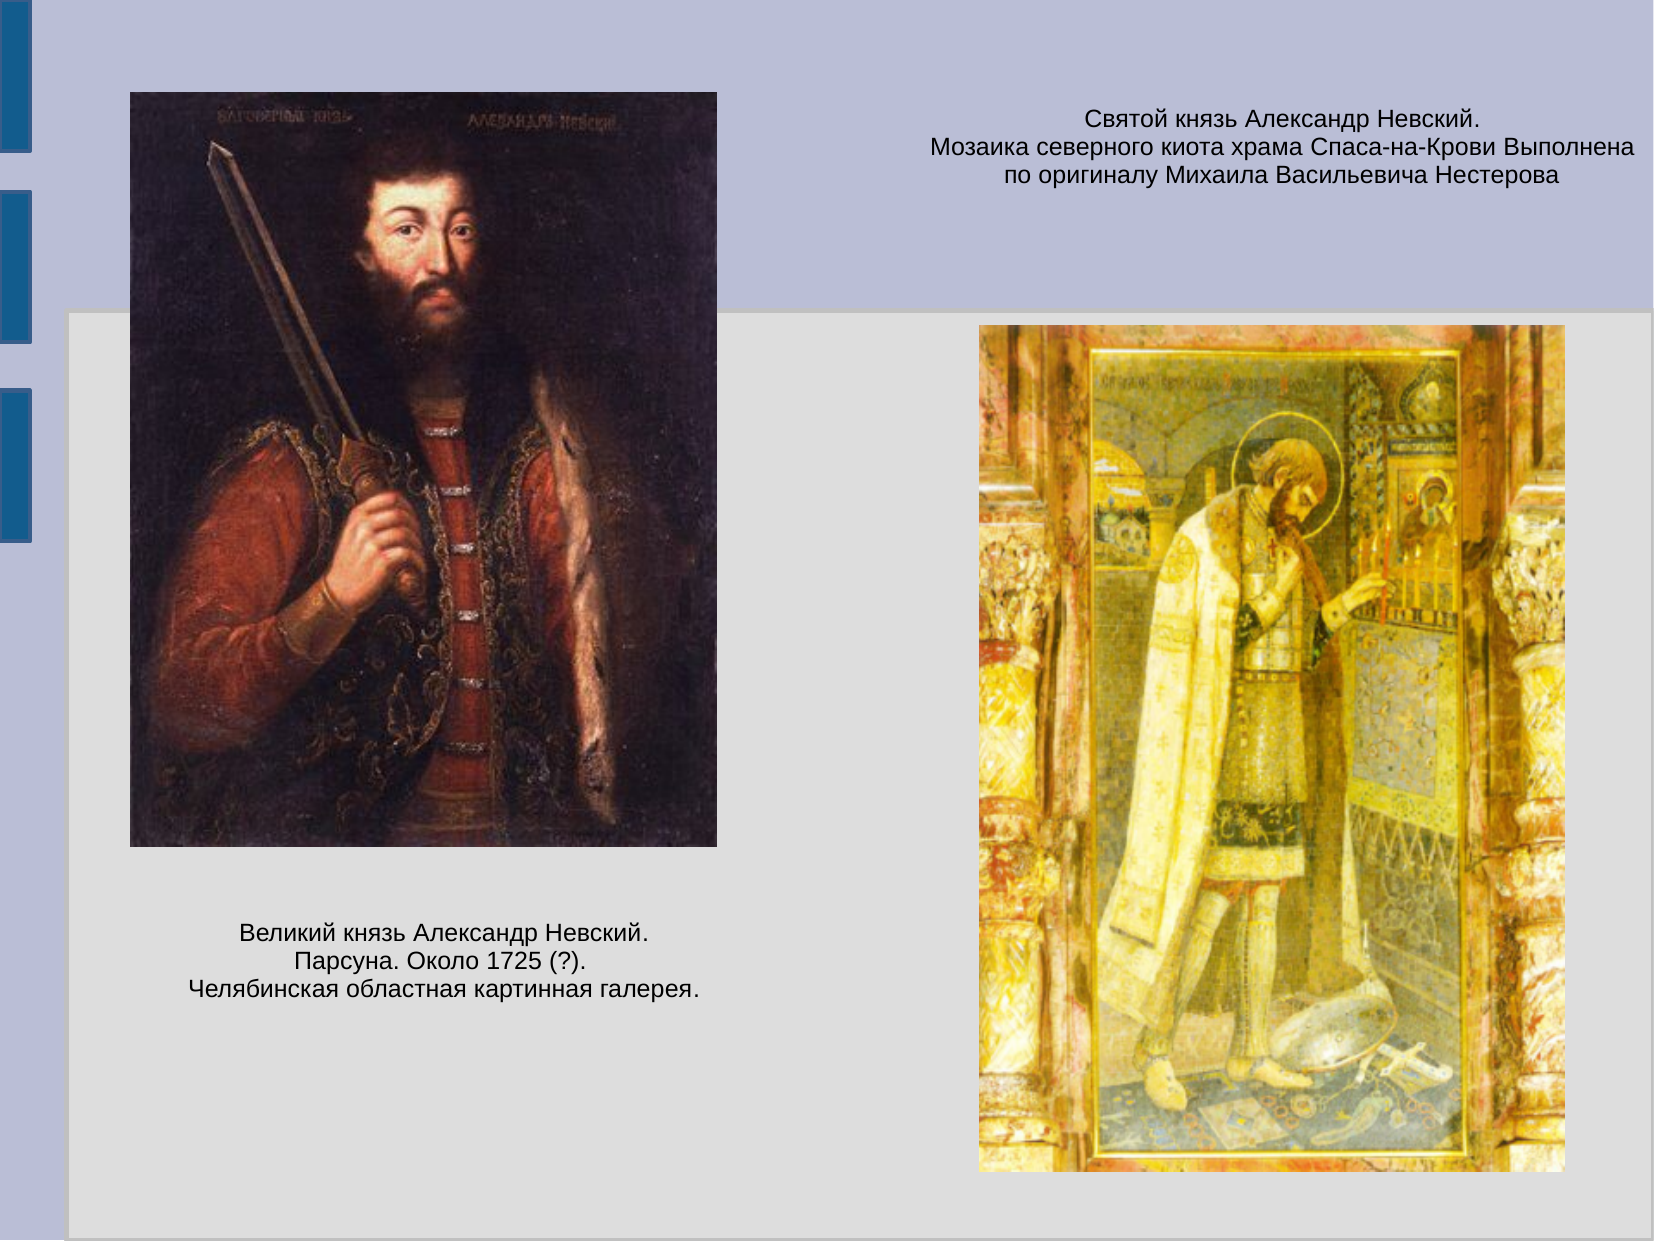

Святой князь Александр Невский.
Мозаика северного киота храма Спаса-на-Крови Выполнена по оригиналу Михаила Васильевича Нестерова
Великий князь Александр Невский.
Парсуна. Около 1725 (?). Челябинская областная картинная галерея.